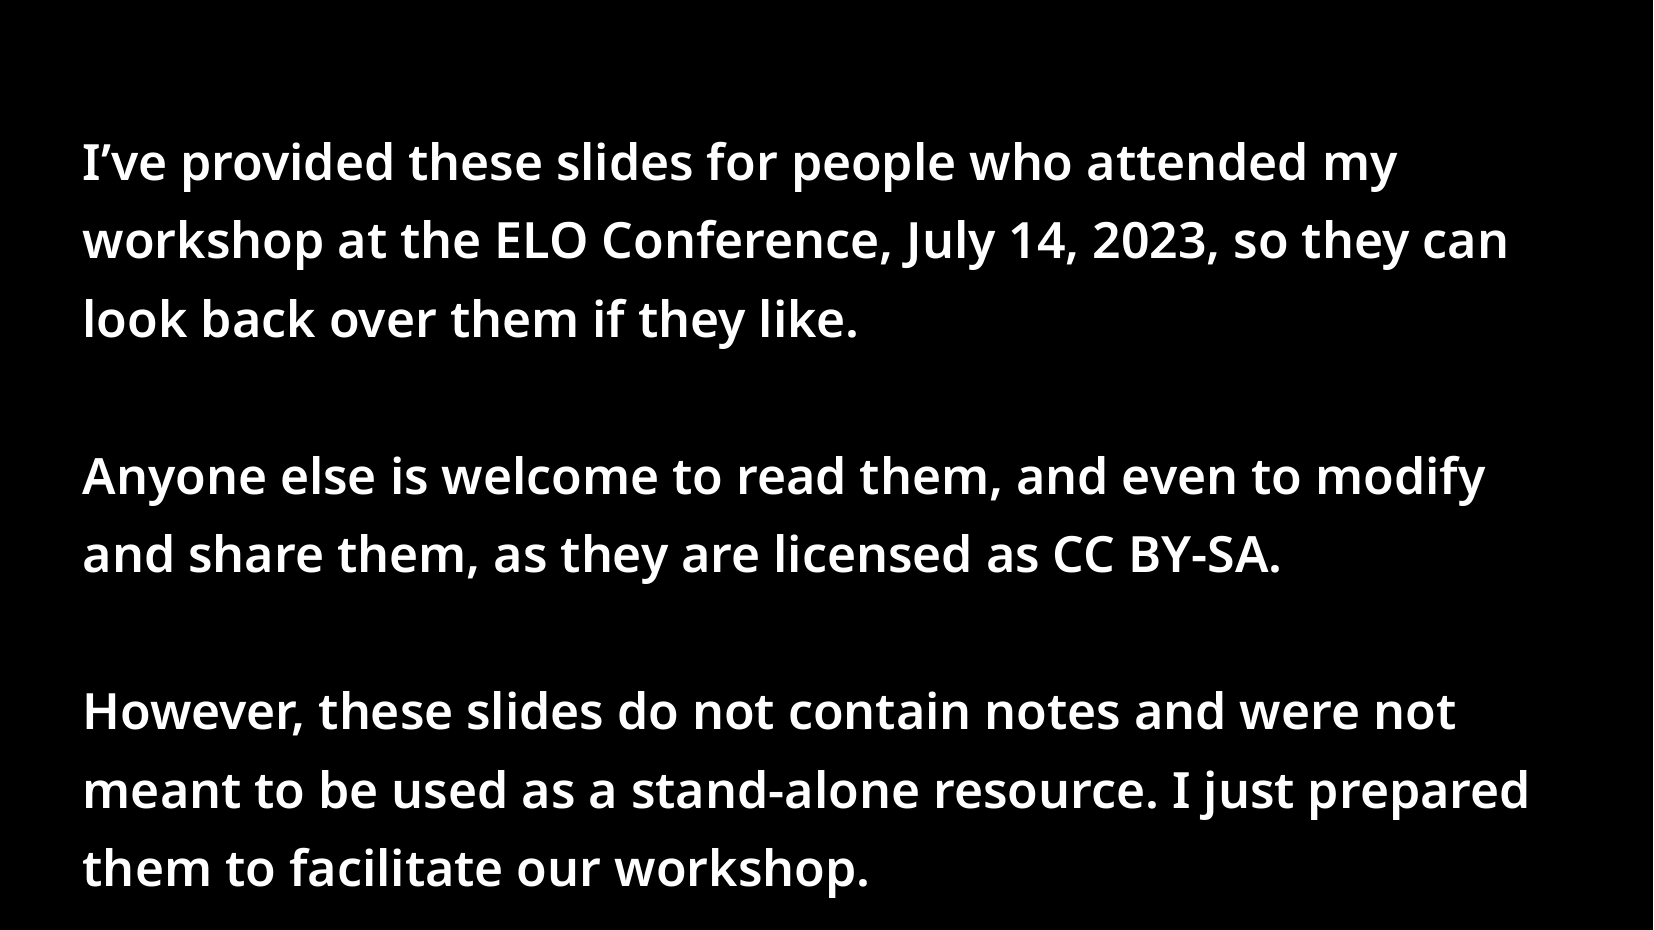

# I’ve provided these slides for people who attended my workshop at the ELO Conference, July 14, 2023, so they can look back over them if they like.
Anyone else is welcome to read them, and even to modify and share them, as they are licensed as CC BY-SA.
However, these slides do not contain notes and were not meant to be used as a stand-alone resource. I just prepared them to facilitate our workshop.